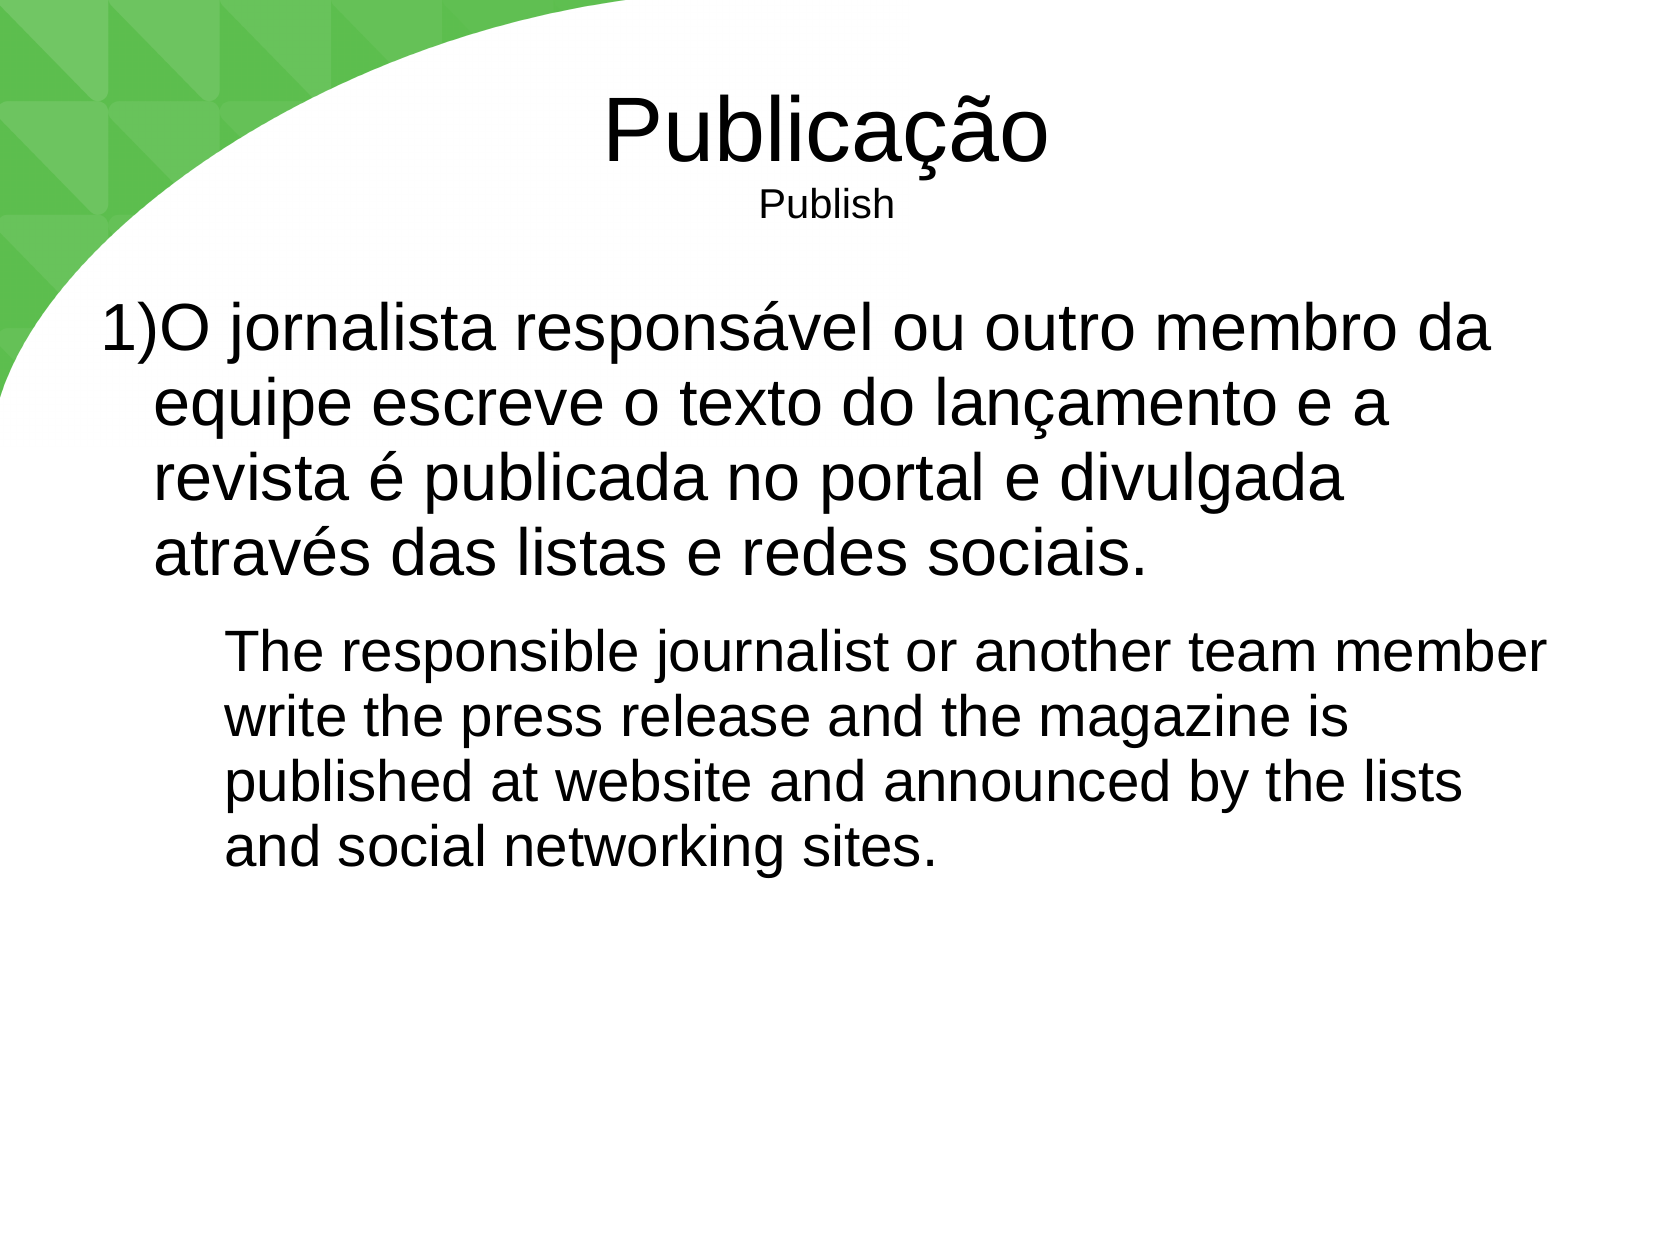

# Publicação Publish
O jornalista responsável ou outro membro da equipe escreve o texto do lançamento e a revista é publicada no portal e divulgada através das listas e redes sociais.
The responsible journalist or another team member write the press release and the magazine is published at website and announced by the lists and social networking sites.